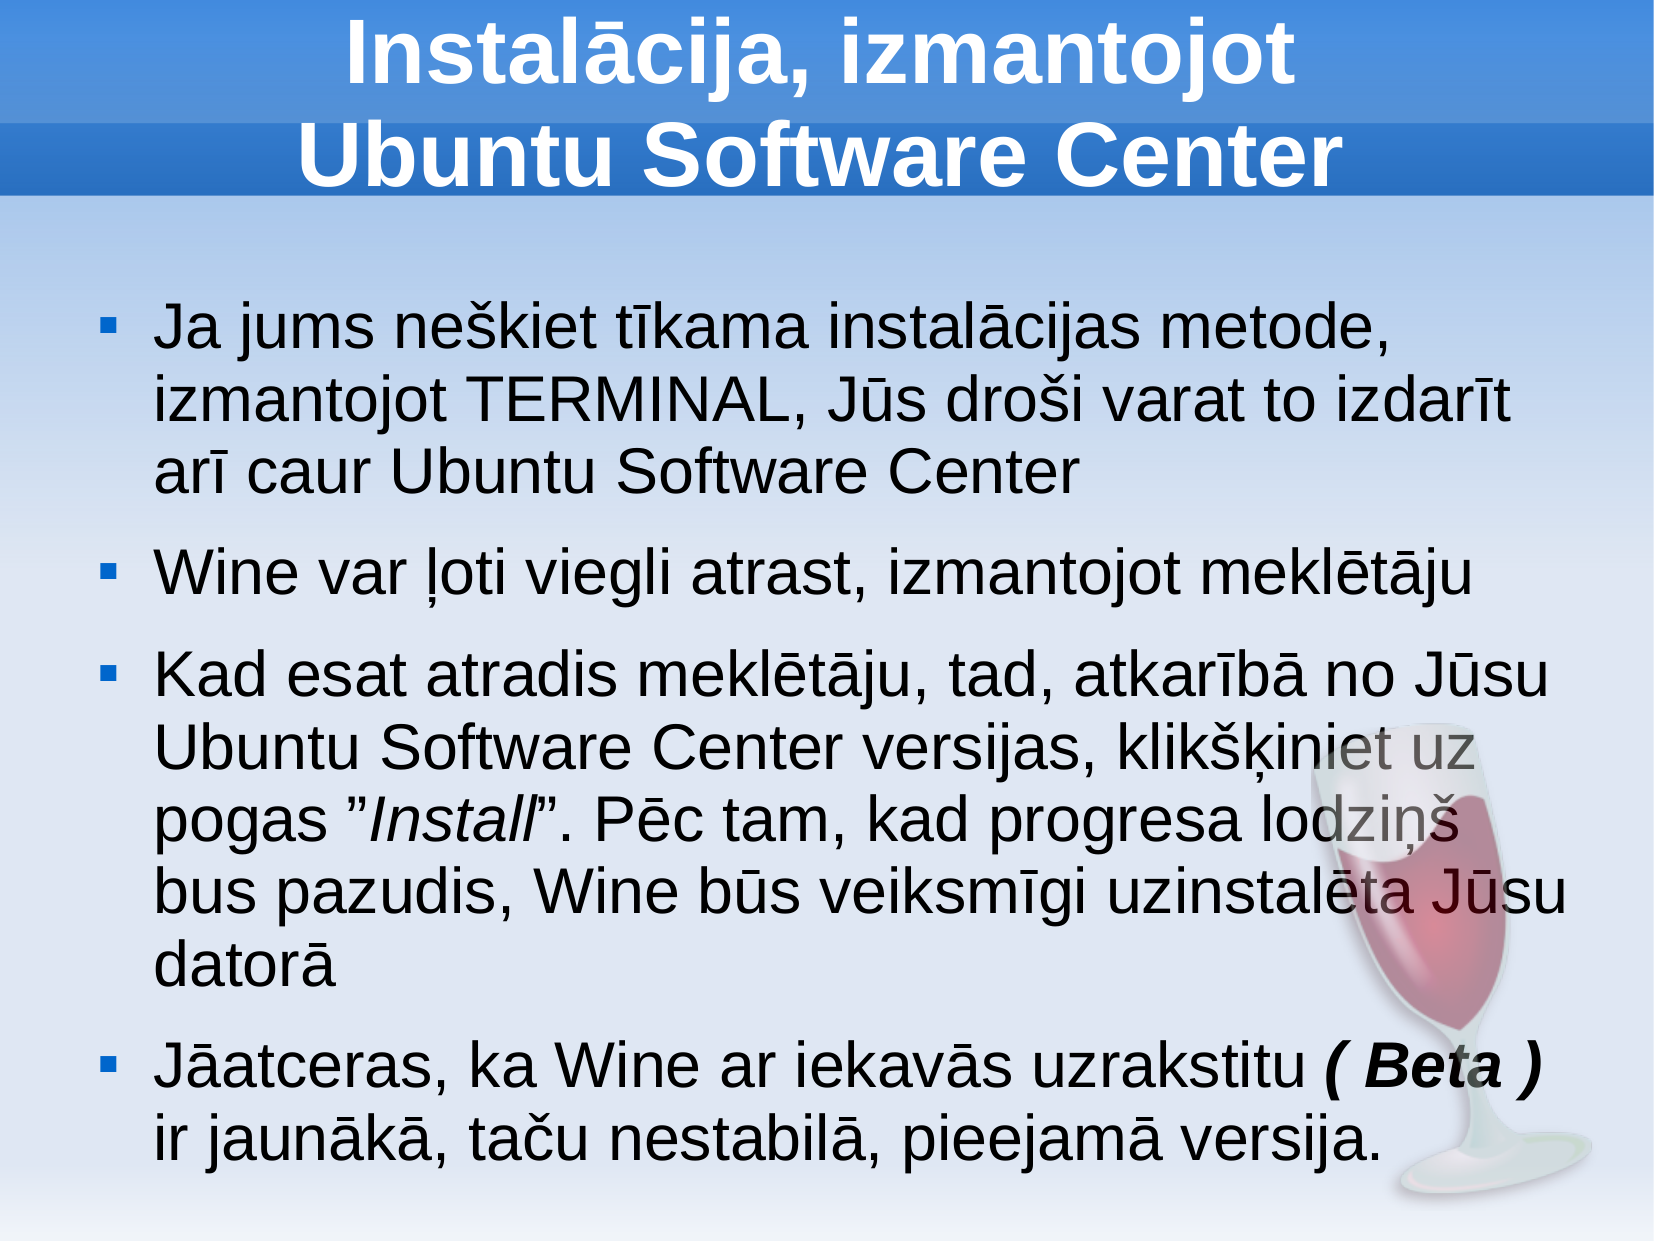

# Instalācija, izmantojot Ubuntu Software Center
Ja jums neškiet tīkama instalācijas metode, izmantojot TERMINAL, Jūs droši varat to izdarīt arī caur Ubuntu Software Center
Wine var ļoti viegli atrast, izmantojot meklētāju
Kad esat atradis meklētāju, tad, atkarībā no Jūsu Ubuntu Software Center versijas, klikšķiniet uz pogas ”Install”. Pēc tam, kad progresa lodziņš bus pazudis, Wine būs veiksmīgi uzinstalēta Jūsu datorā
Jāatceras, ka Wine ar iekavās uzrakstitu ( Beta ) ir jaunākā, taču nestabilā, pieejamā versija.